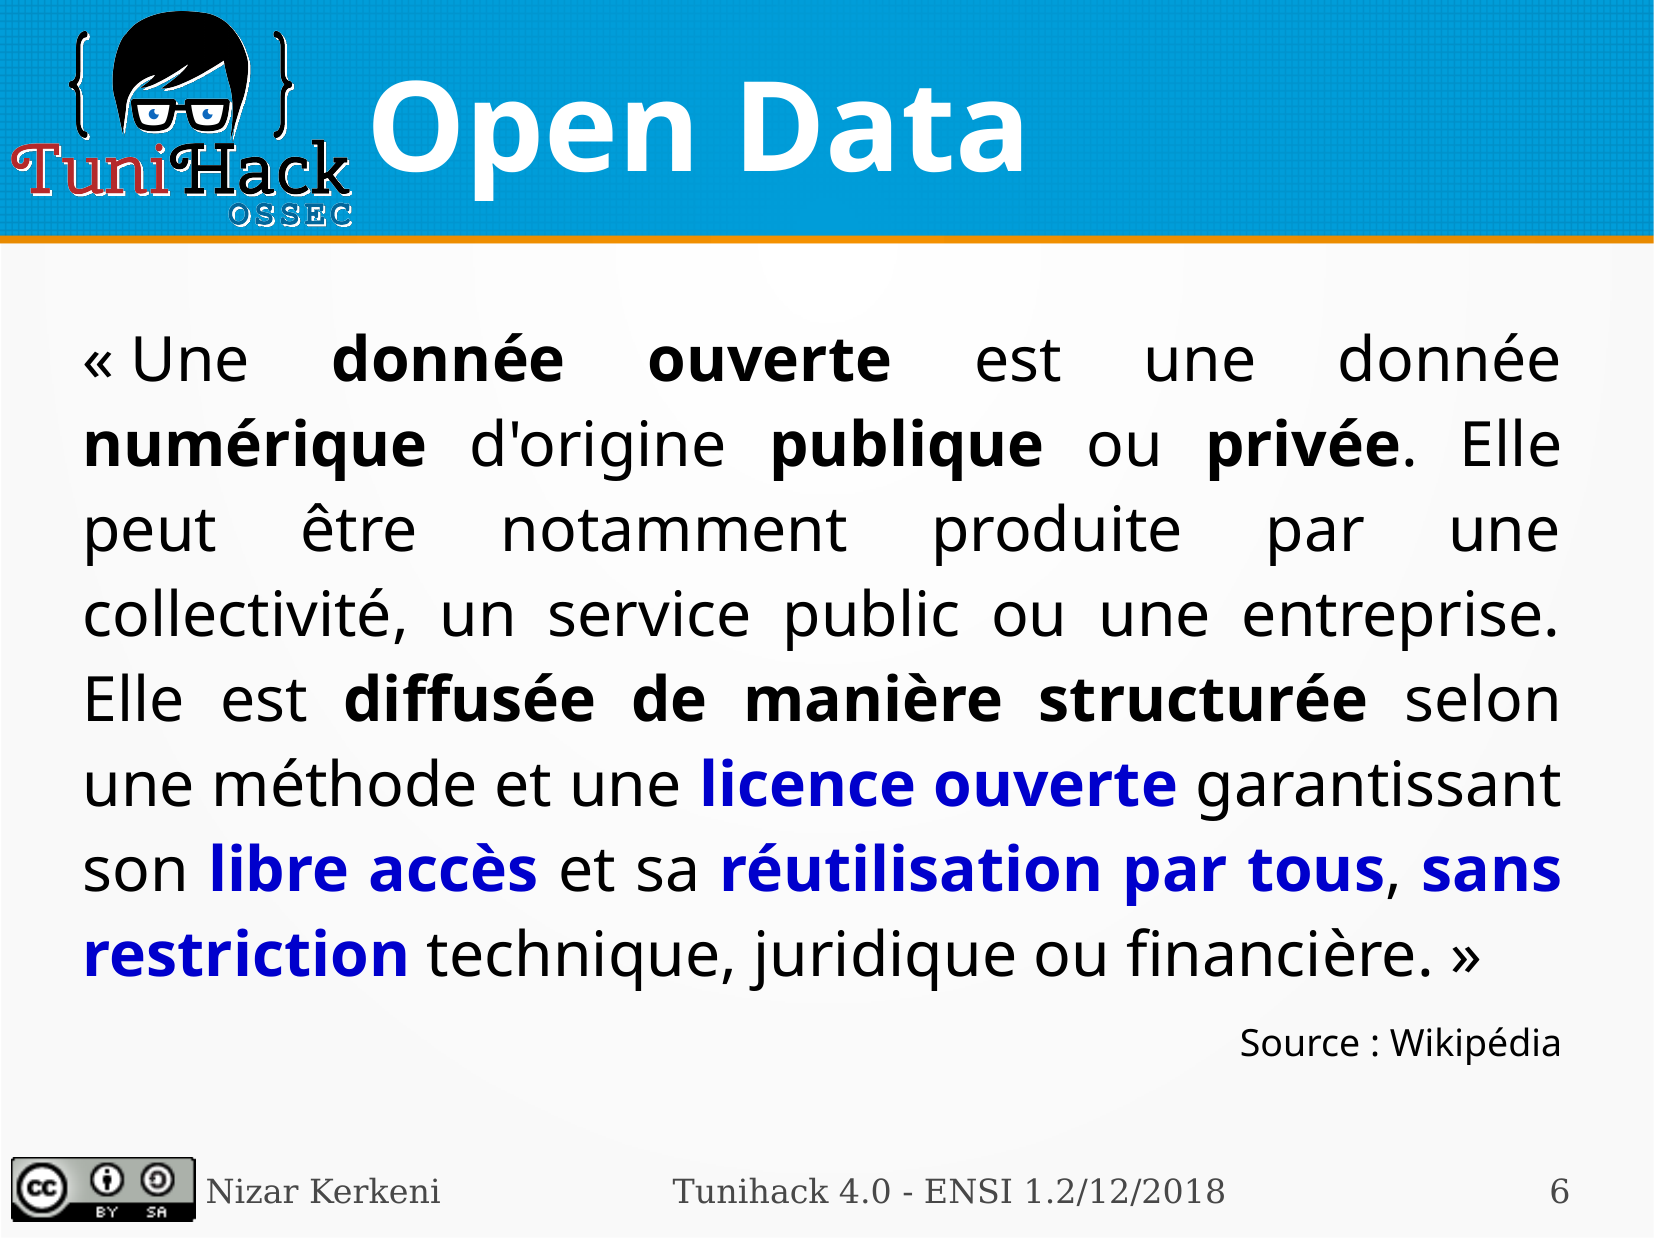

# Open Data
« Une donnée ouverte est une donnée numérique d'origine publique ou privée. Elle peut être notamment produite par une collectivité, un service public ou une entreprise. Elle est diffusée de manière structurée selon une méthode et une licence ouverte garantissant son libre accès et sa réutilisation par tous, sans restriction technique, juridique ou financière. »
Source : Wikipédia
 Nizar Kerkeni
Tunihack 4.0 - ENSI 1.2/12/2018
6